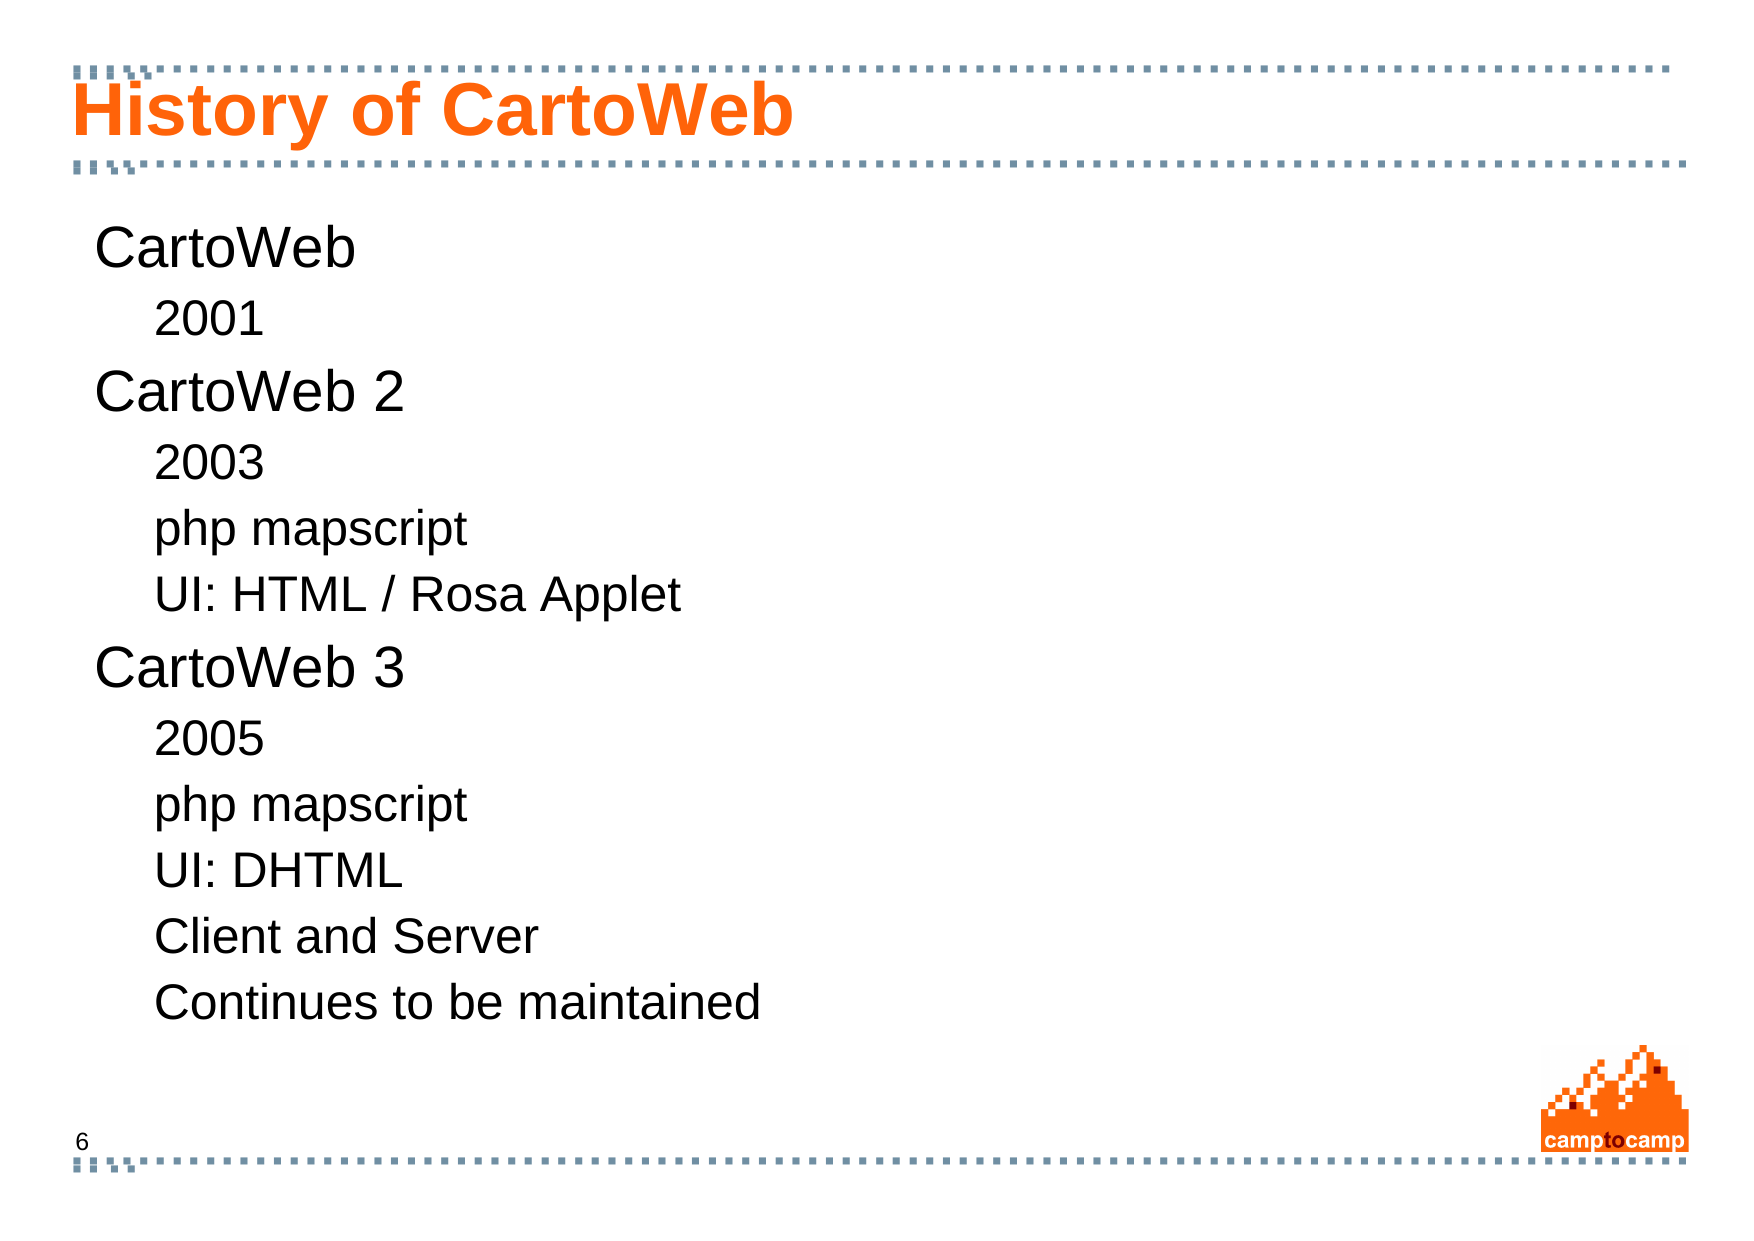

# History of CartoWeb
CartoWeb
2001
CartoWeb 2
2003
php mapscript
UI: HTML / Rosa Applet
CartoWeb 3
2005
php mapscript
UI: DHTML
Client and Server
Continues to be maintained
6